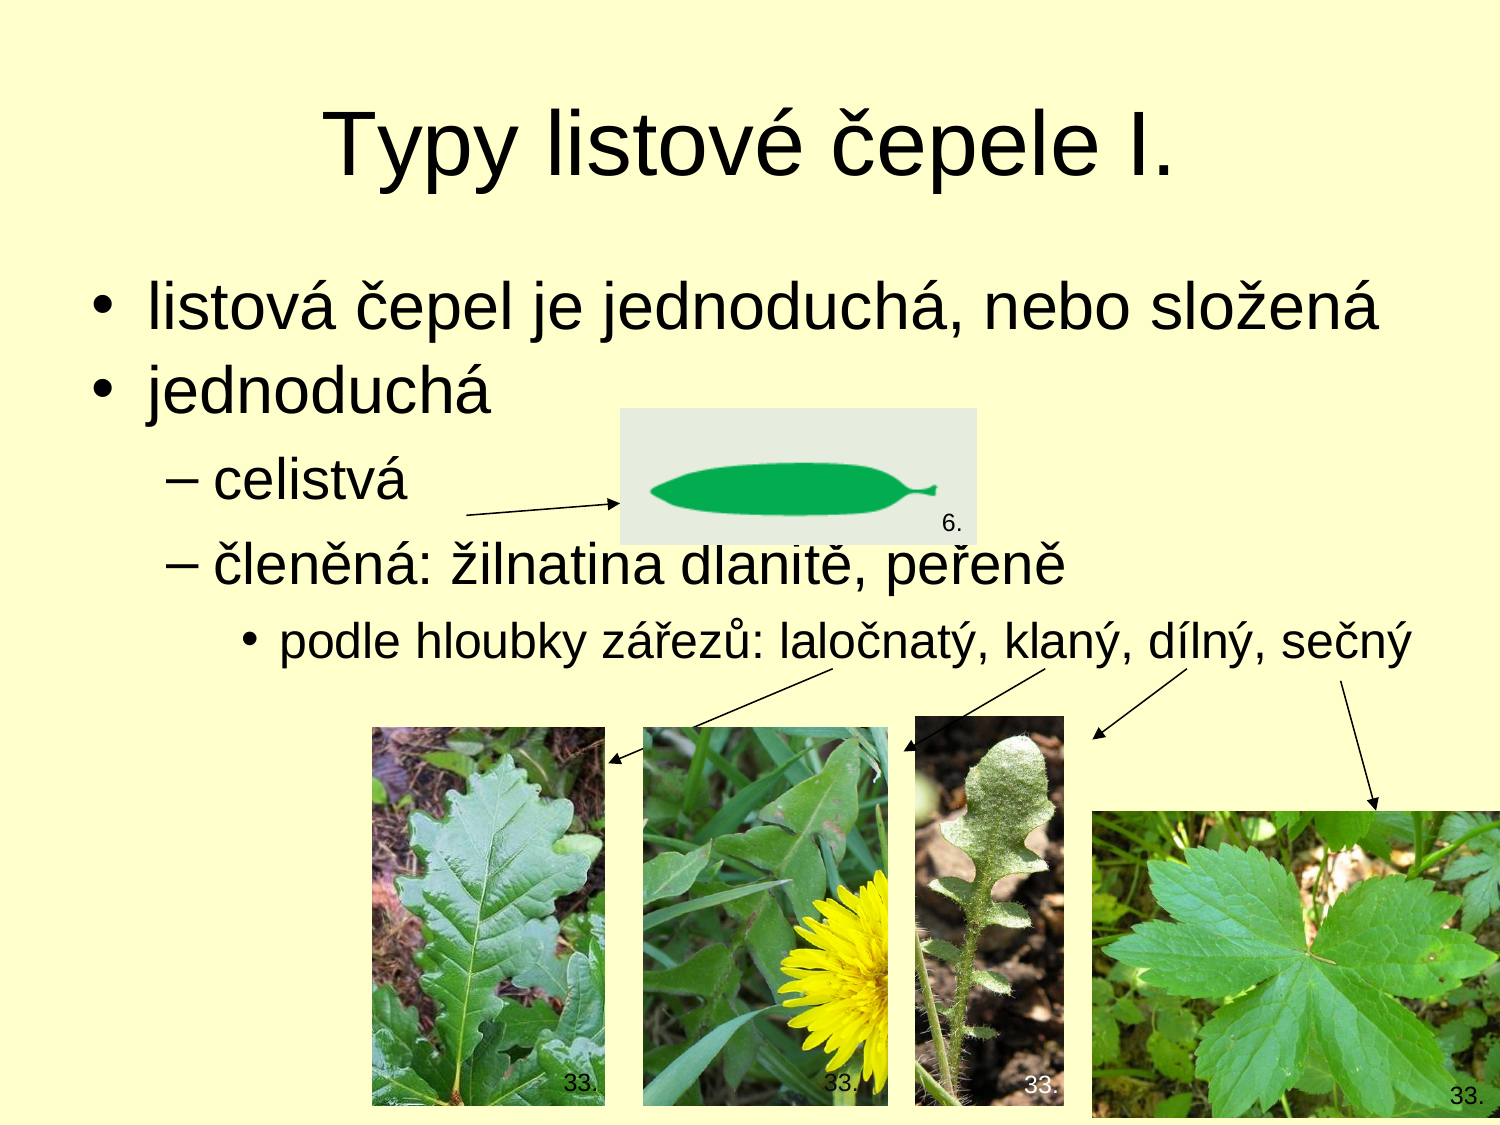

# Typy listové čepele I.
listová čepel je jednoduchá, nebo složená
jednoduchá
celistvá
členěná: žilnatina dlanitě, peřeně
podle hloubky zářezů: laločnatý, klaný, dílný, sečný
6.
33.
33.
33.
33.